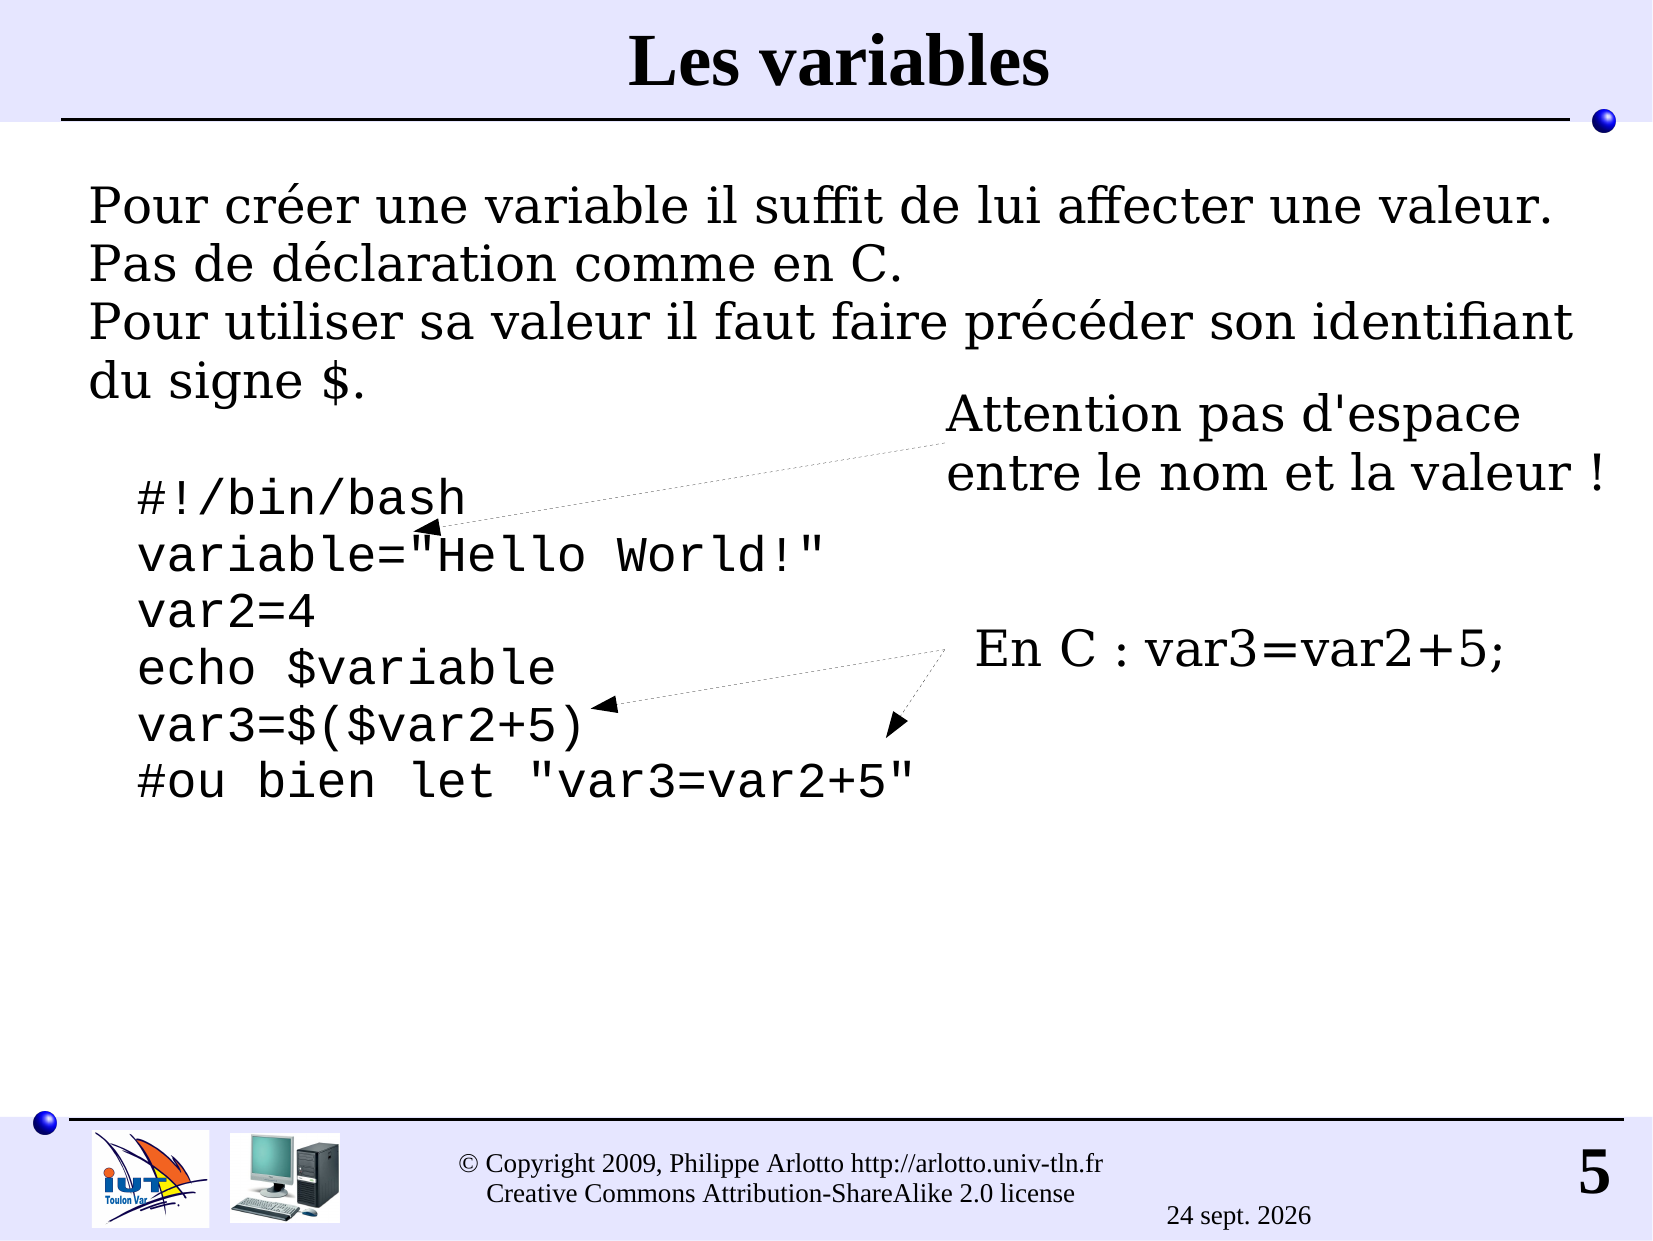

# Les variables
Pour créer une variable il suffit de lui affecter une valeur.
Pas de déclaration comme en C.
Pour utiliser sa valeur il faut faire précéder son identifiant
du signe $.
Attention pas d'espace
entre le nom et la valeur !
#!/bin/bash
variable="Hello World!"
var2=4
echo $variable
var3=$($var2+5)
#ou bien let "var3=var2+5"
En C : var3=var2+5;